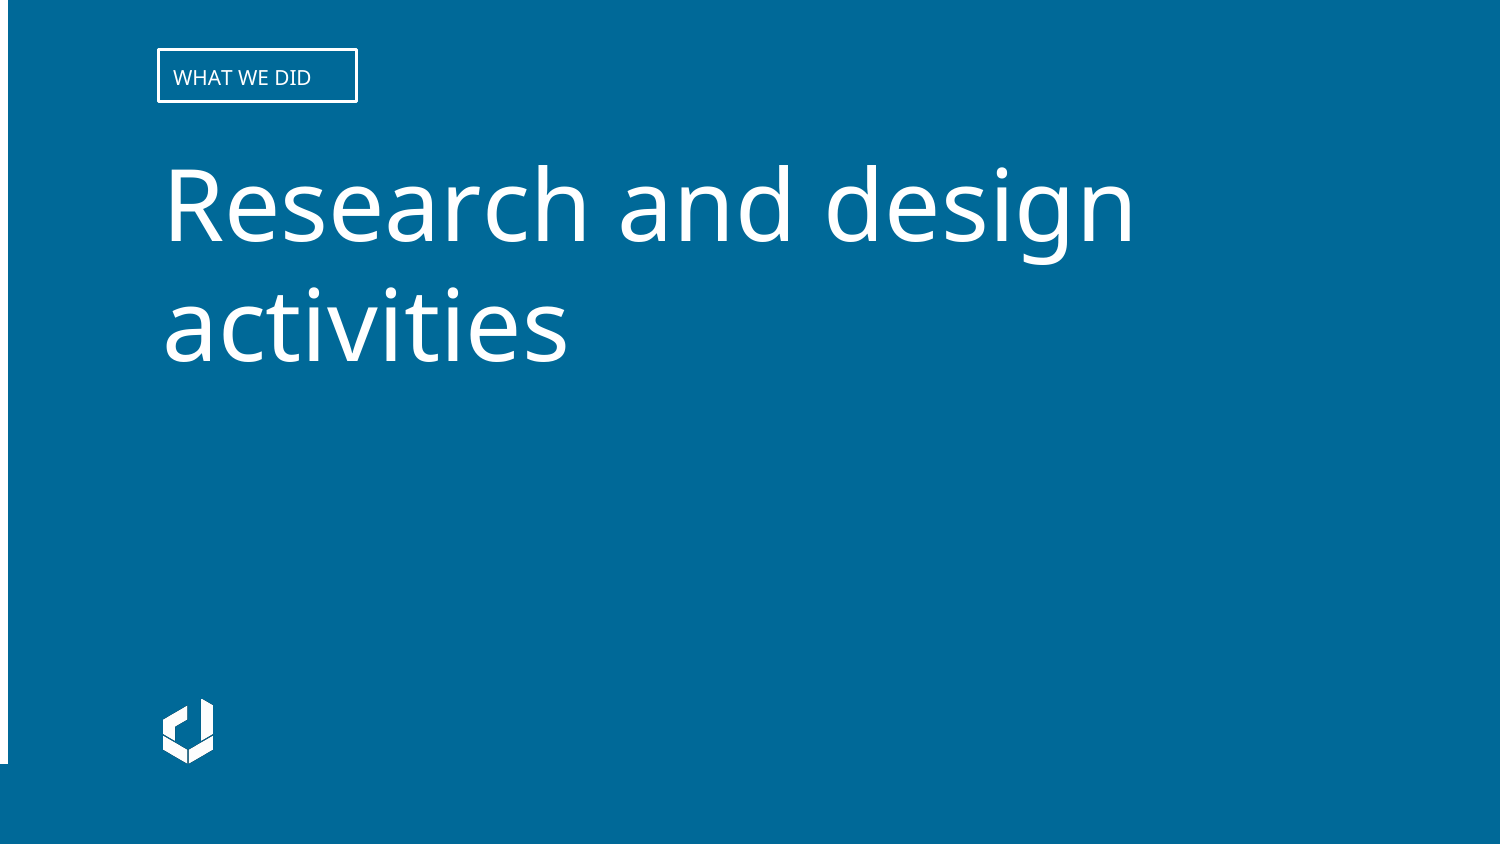

WHAT WE DID
# Research and design activities